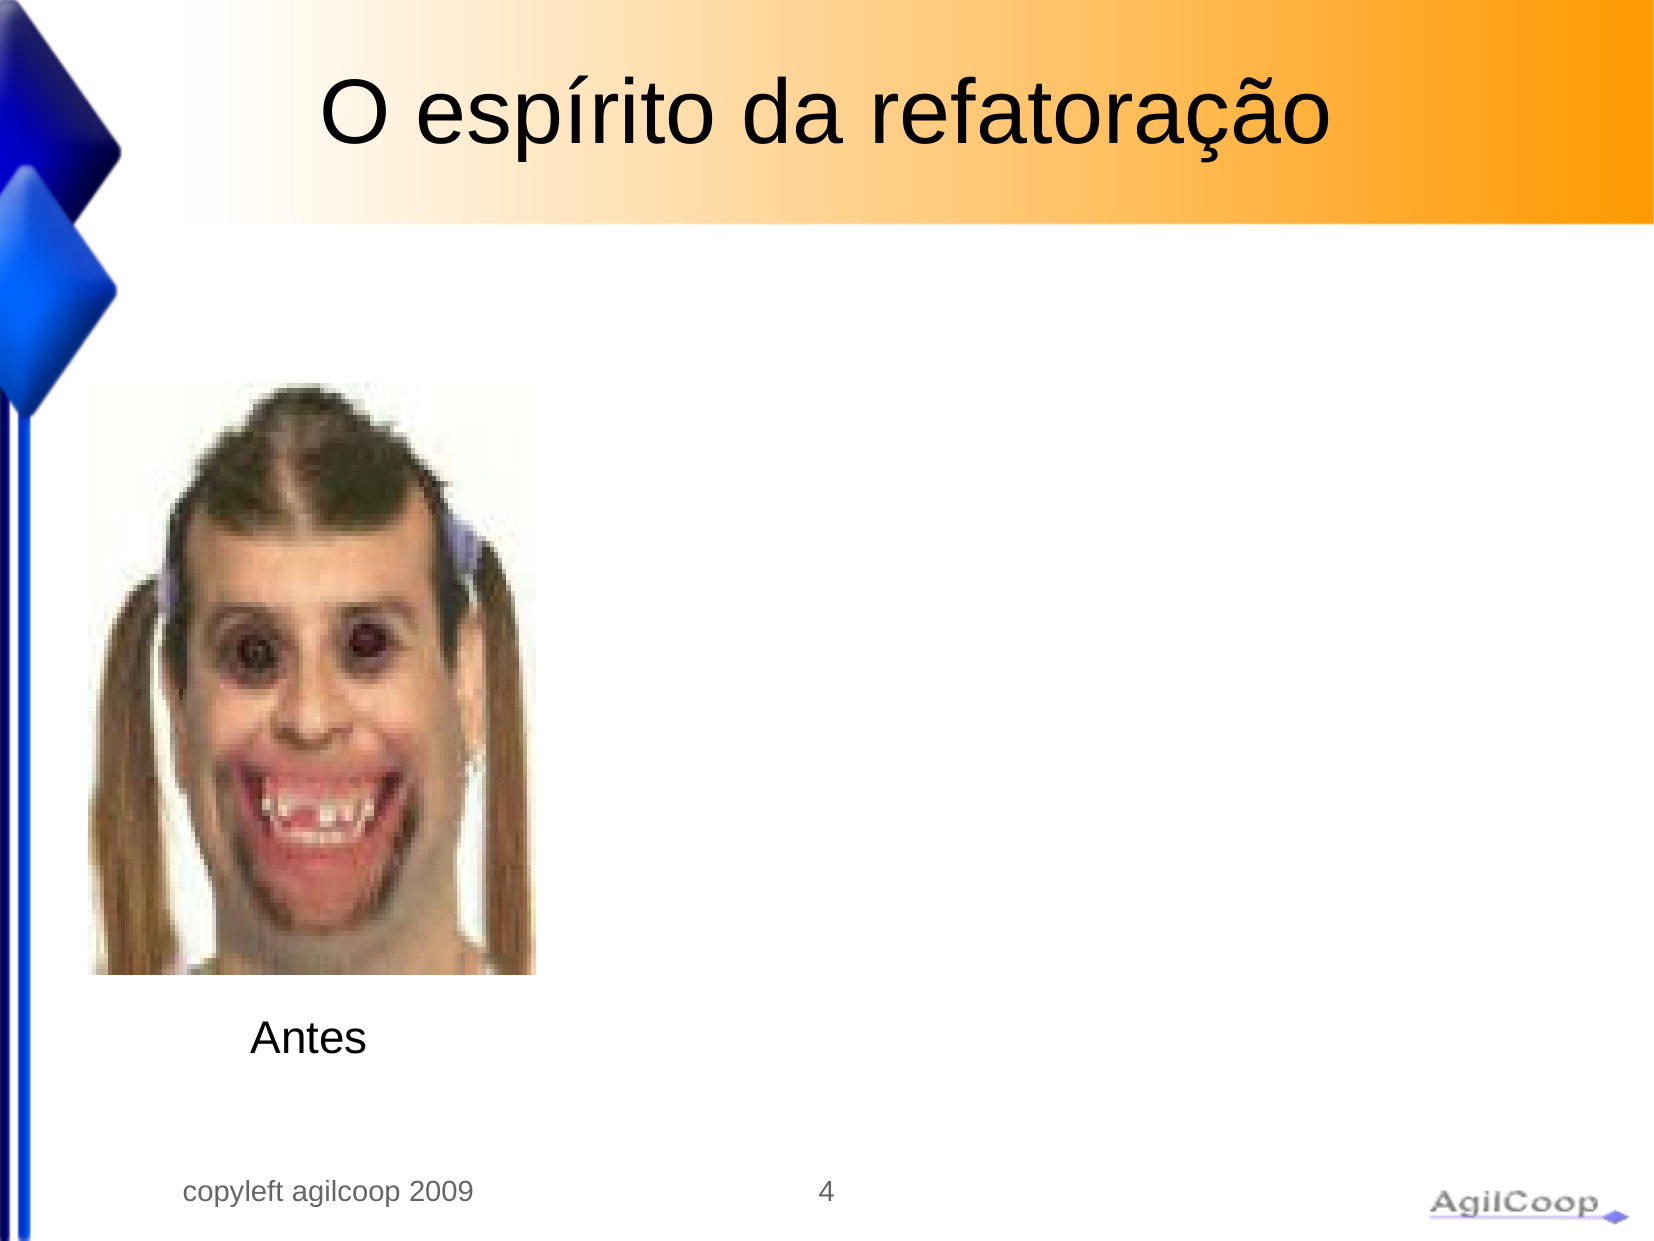

# O espírito da refatoração
Antes
copyleft agilcoop 2009
4